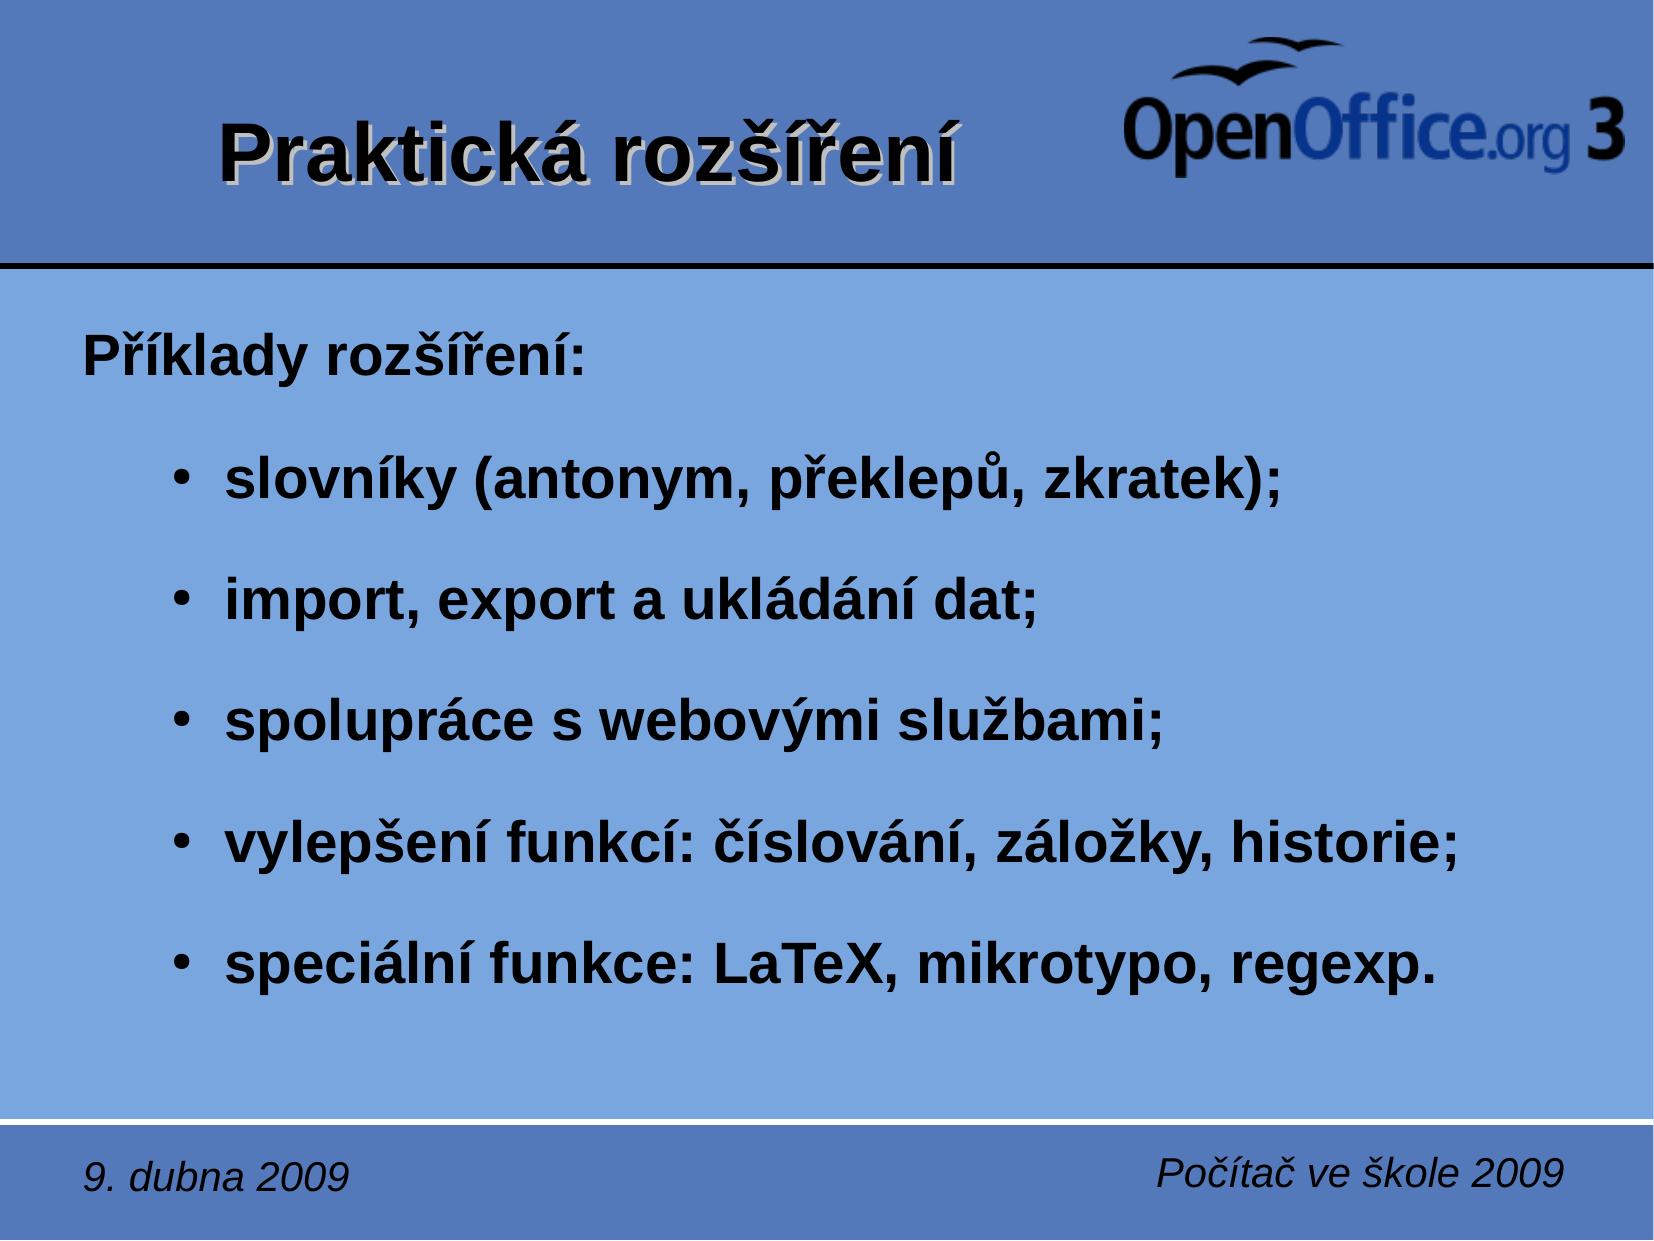

# Praktická rozšíření
Příklady rozšíření:
slovníky (antonym, překlepů, zkratek);
import, export a ukládání dat;
spolupráce s webovými službami;
vylepšení funkcí: číslování, záložky, historie;
speciální funkce: LaTeX, mikrotypo, regexp.
Počítač ve škole 2009
9. dubna 2009